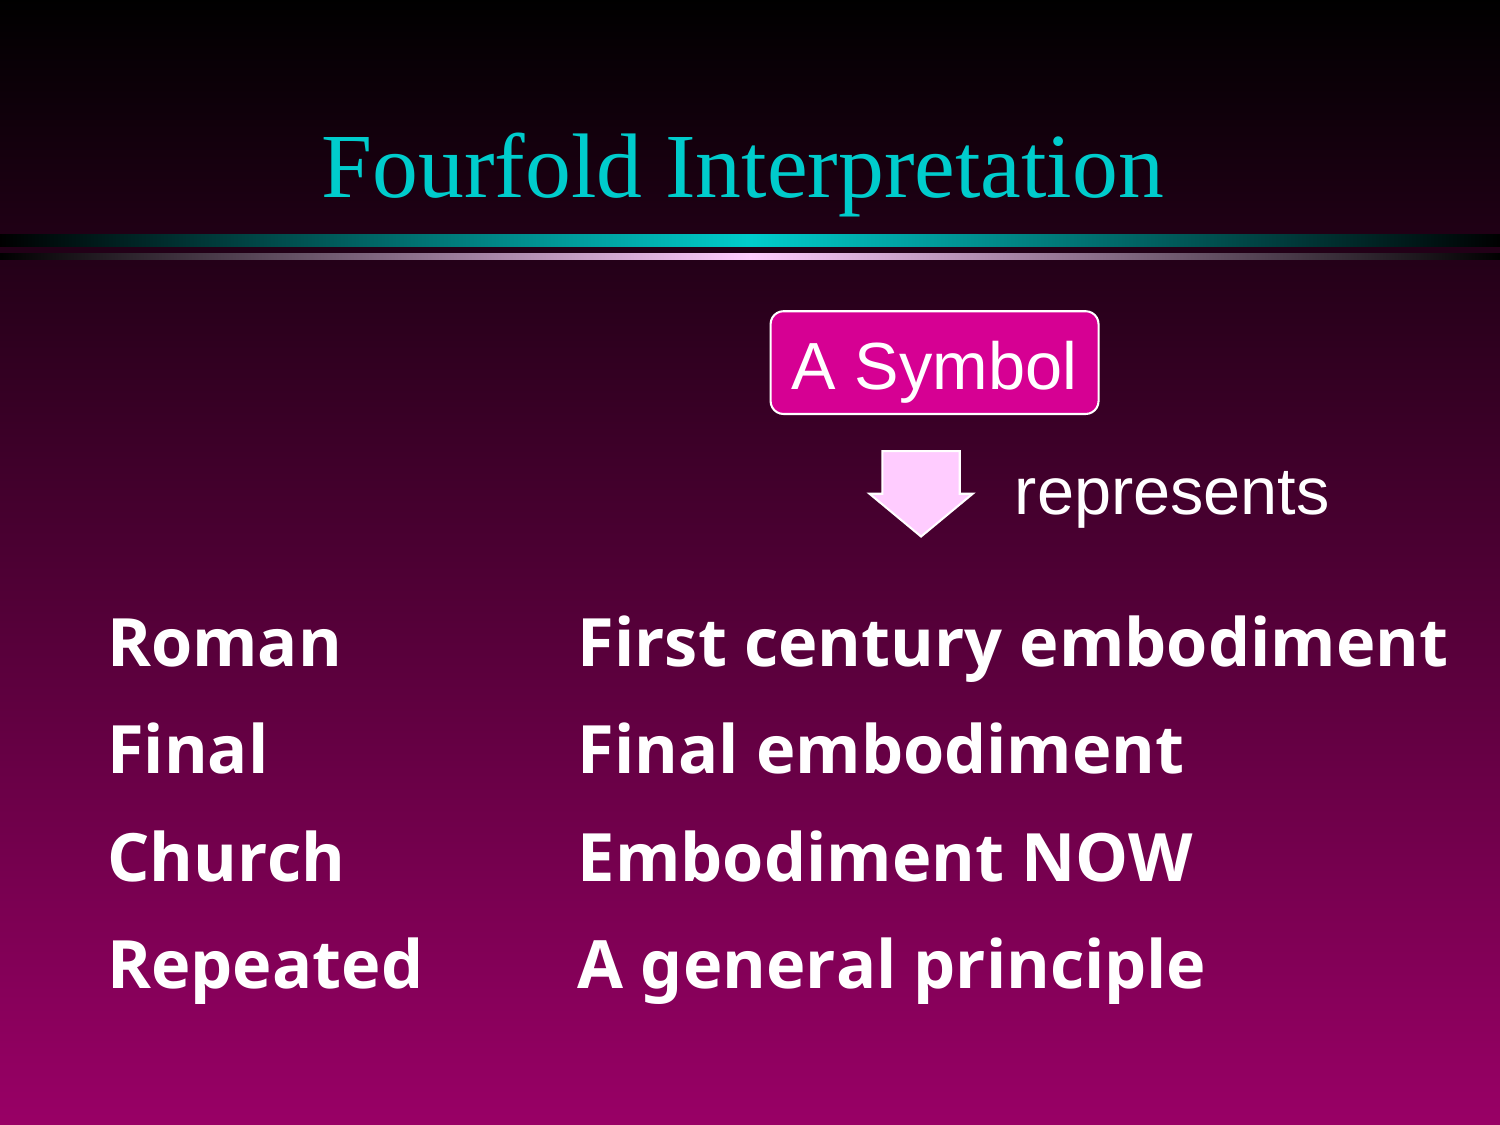

# Fourfold Interpretation
A Symbol
represents
Roman
Final
Church
Repeated
First century embodiment
Final embodiment
Embodiment NOW
A general principle